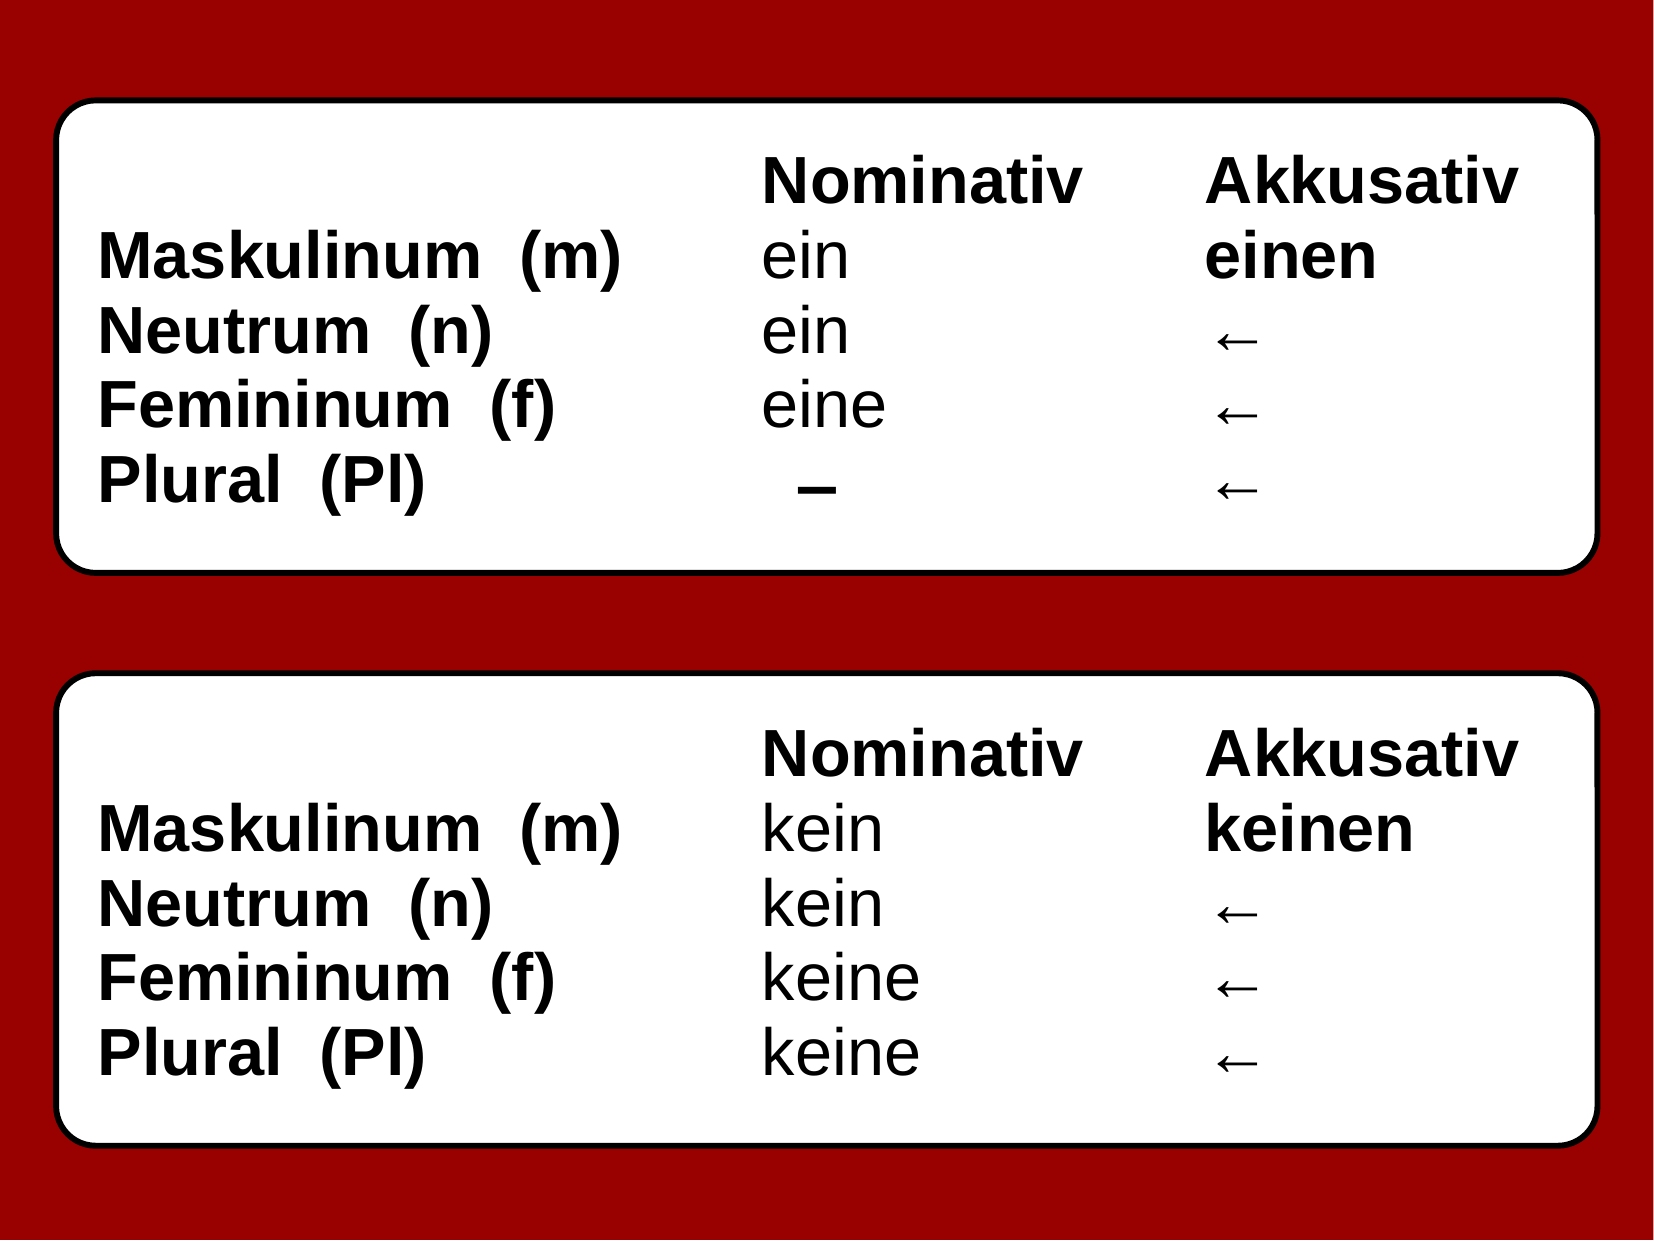

Nominativ		Akkusativ
Maskulinum (m)		ein					einen
Neutrum (n)				ein					←
Femininum (f)			eine					←
Plural (Pl)				 ̶ 					←
									Nominativ		Akkusativ
Maskulinum (m)		kein					keinen
Neutrum (n)				kein					←
Femininum (f)			keine				←
Plural (Pl)					keine				←